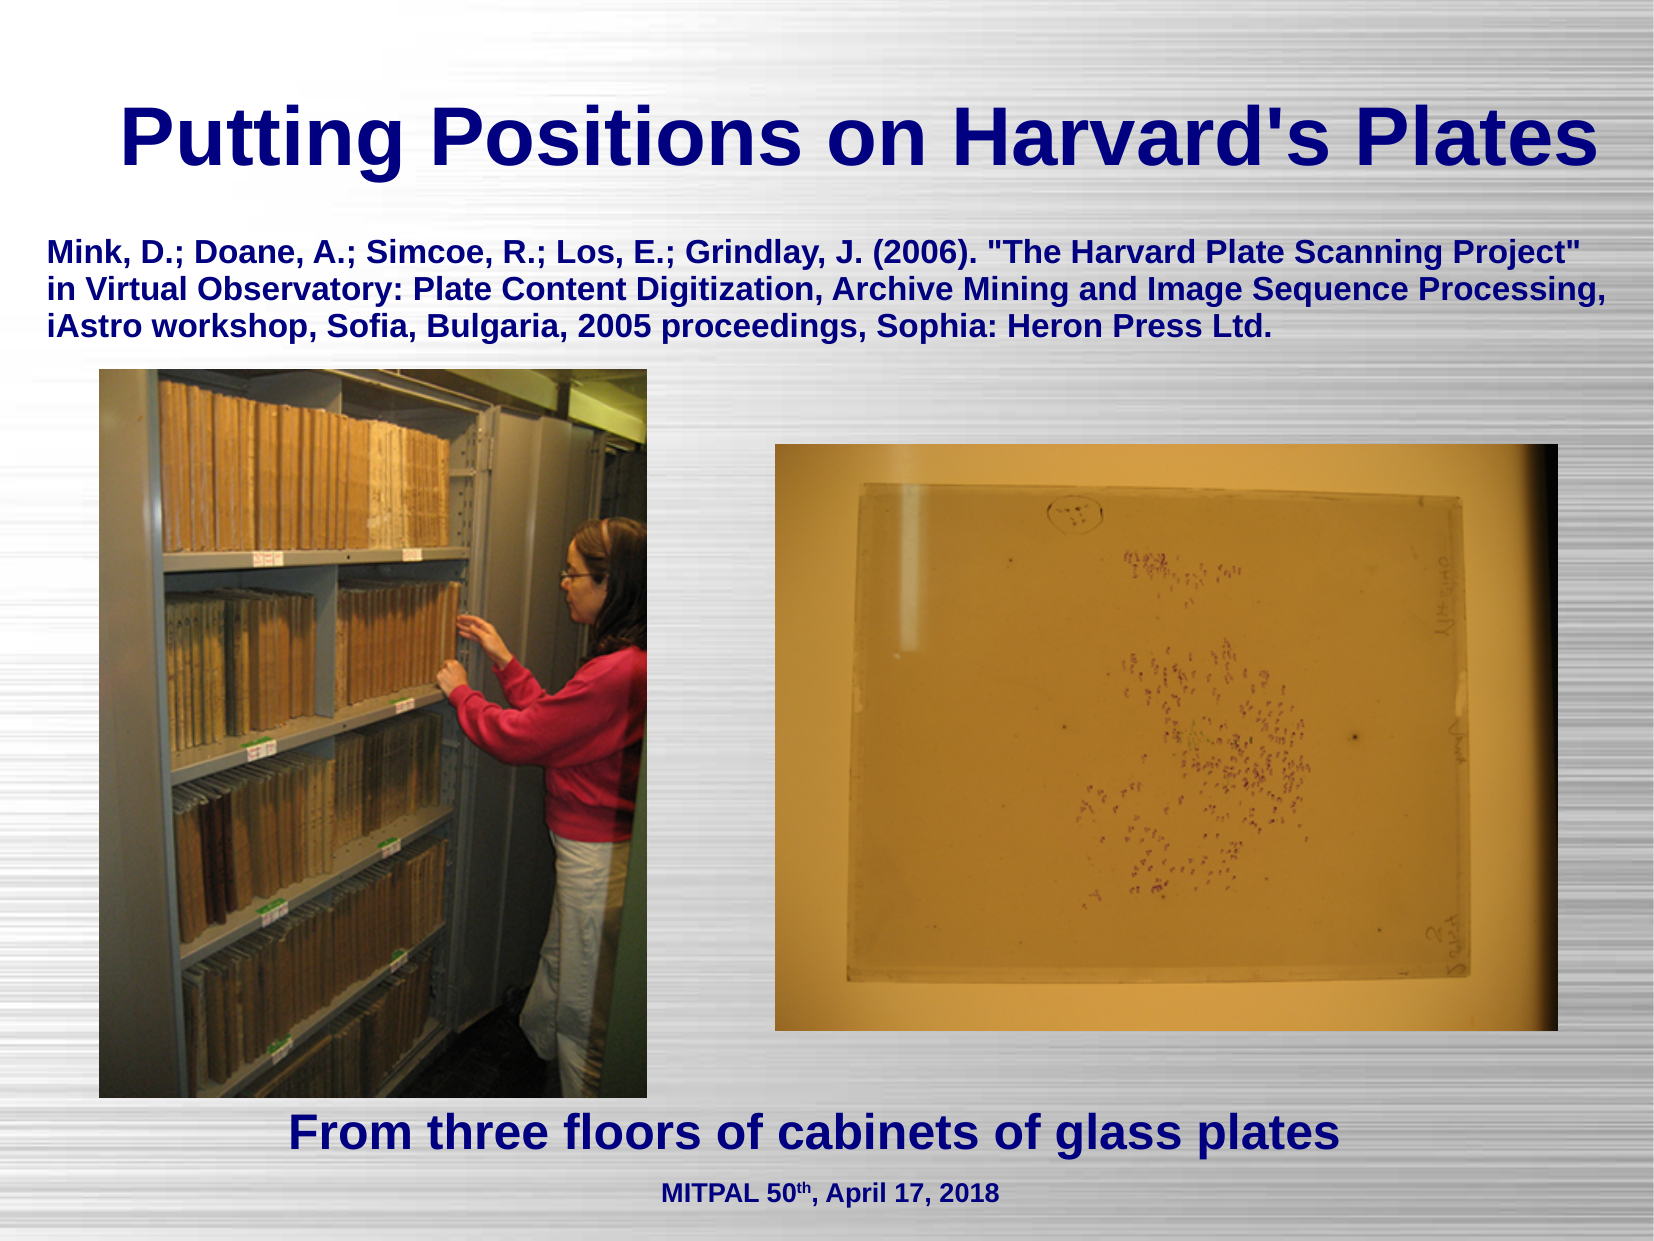

Putting Positions on Harvard's Plates
Mink, D.; Doane, A.; Simcoe, R.; Los, E.; Grindlay, J. (2006). "The Harvard Plate Scanning Project"
in Virtual Observatory: Plate Content Digitization, Archive Mining and Image Sequence Processing,
iAstro workshop, Sofia, Bulgaria, 2005 proceedings, Sophia: Heron Press Ltd.
From three floors of cabinets of glass plates
MITPAL 50th, April 17, 2018